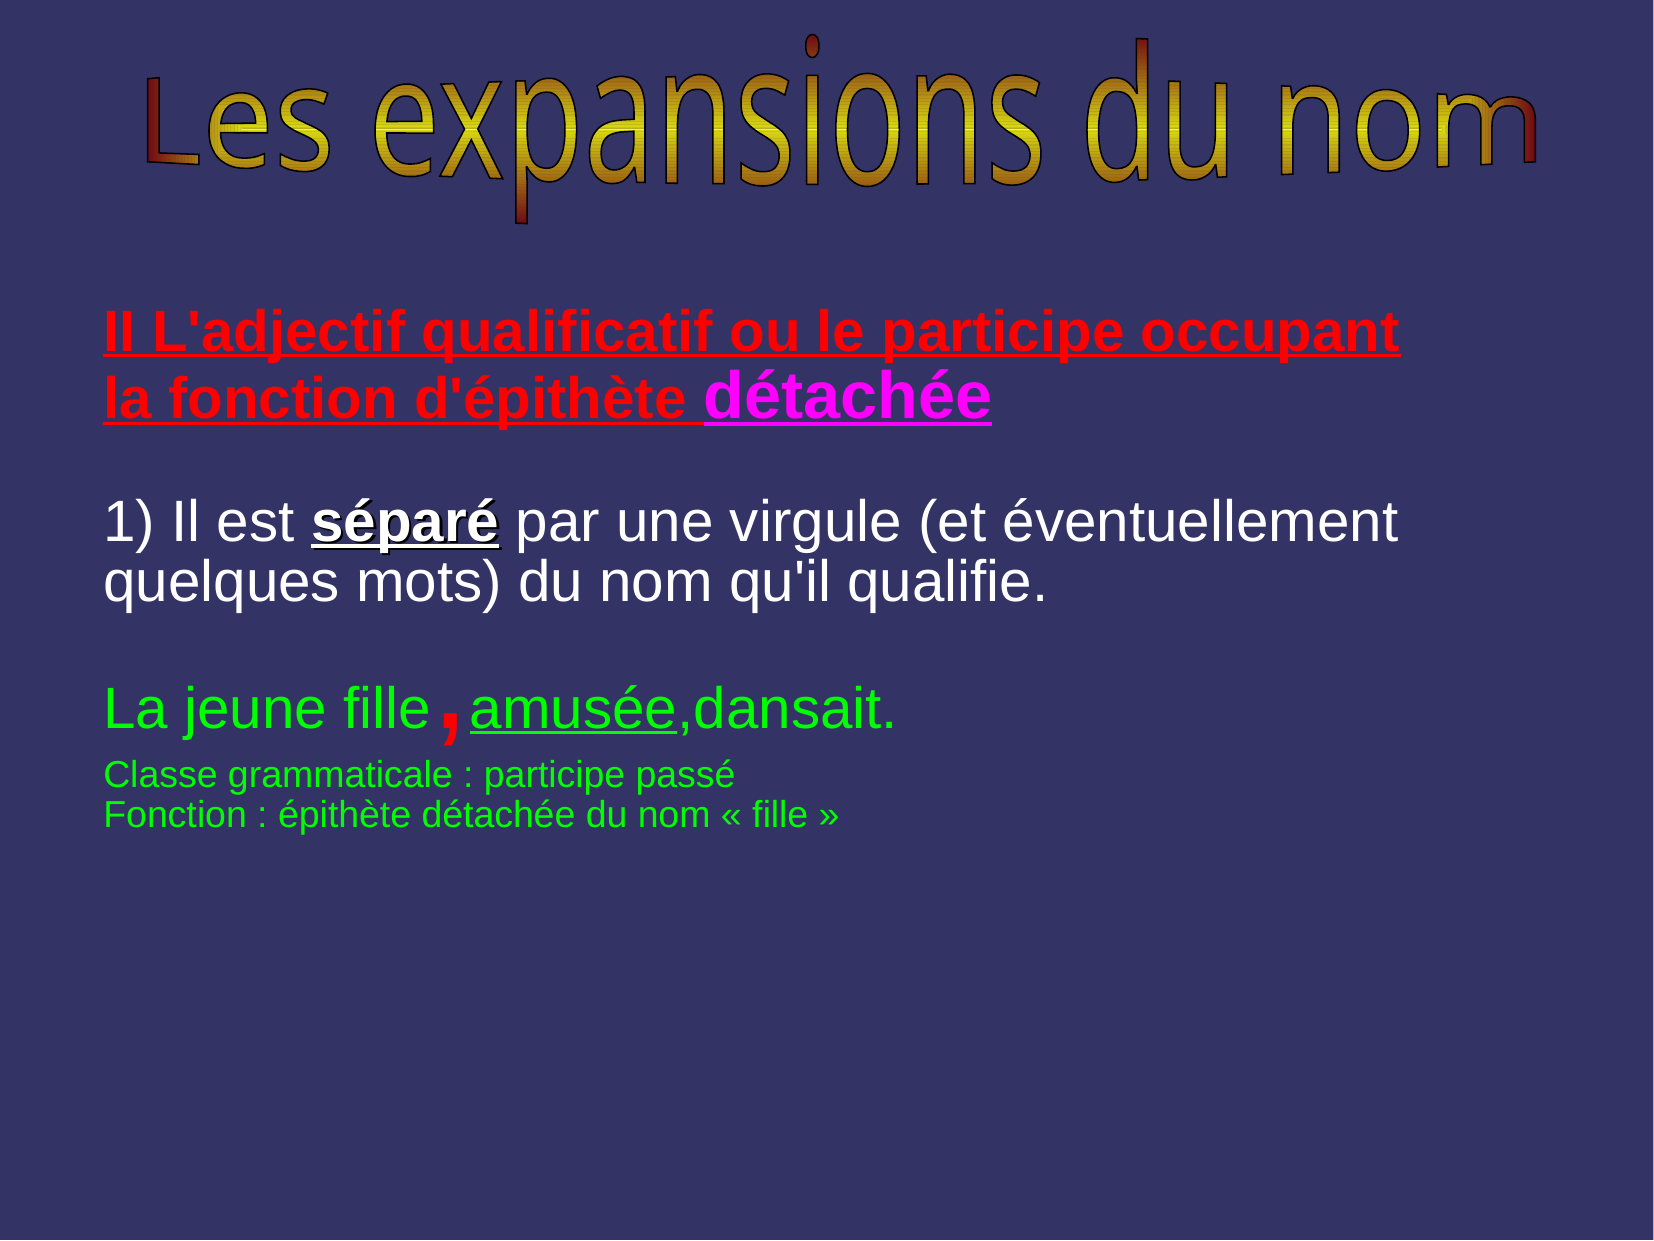

Les expansions du nom
II L'adjectif qualificatif ou le participe occupant la fonction d'épithète détachée
1) Il est séparé par une virgule (et éventuellement quelques mots) du nom qu'il qualifie.
La jeune fille,amusée,dansait.
Classe grammaticale : participe passé
Fonction : épithète détachée du nom « fille »